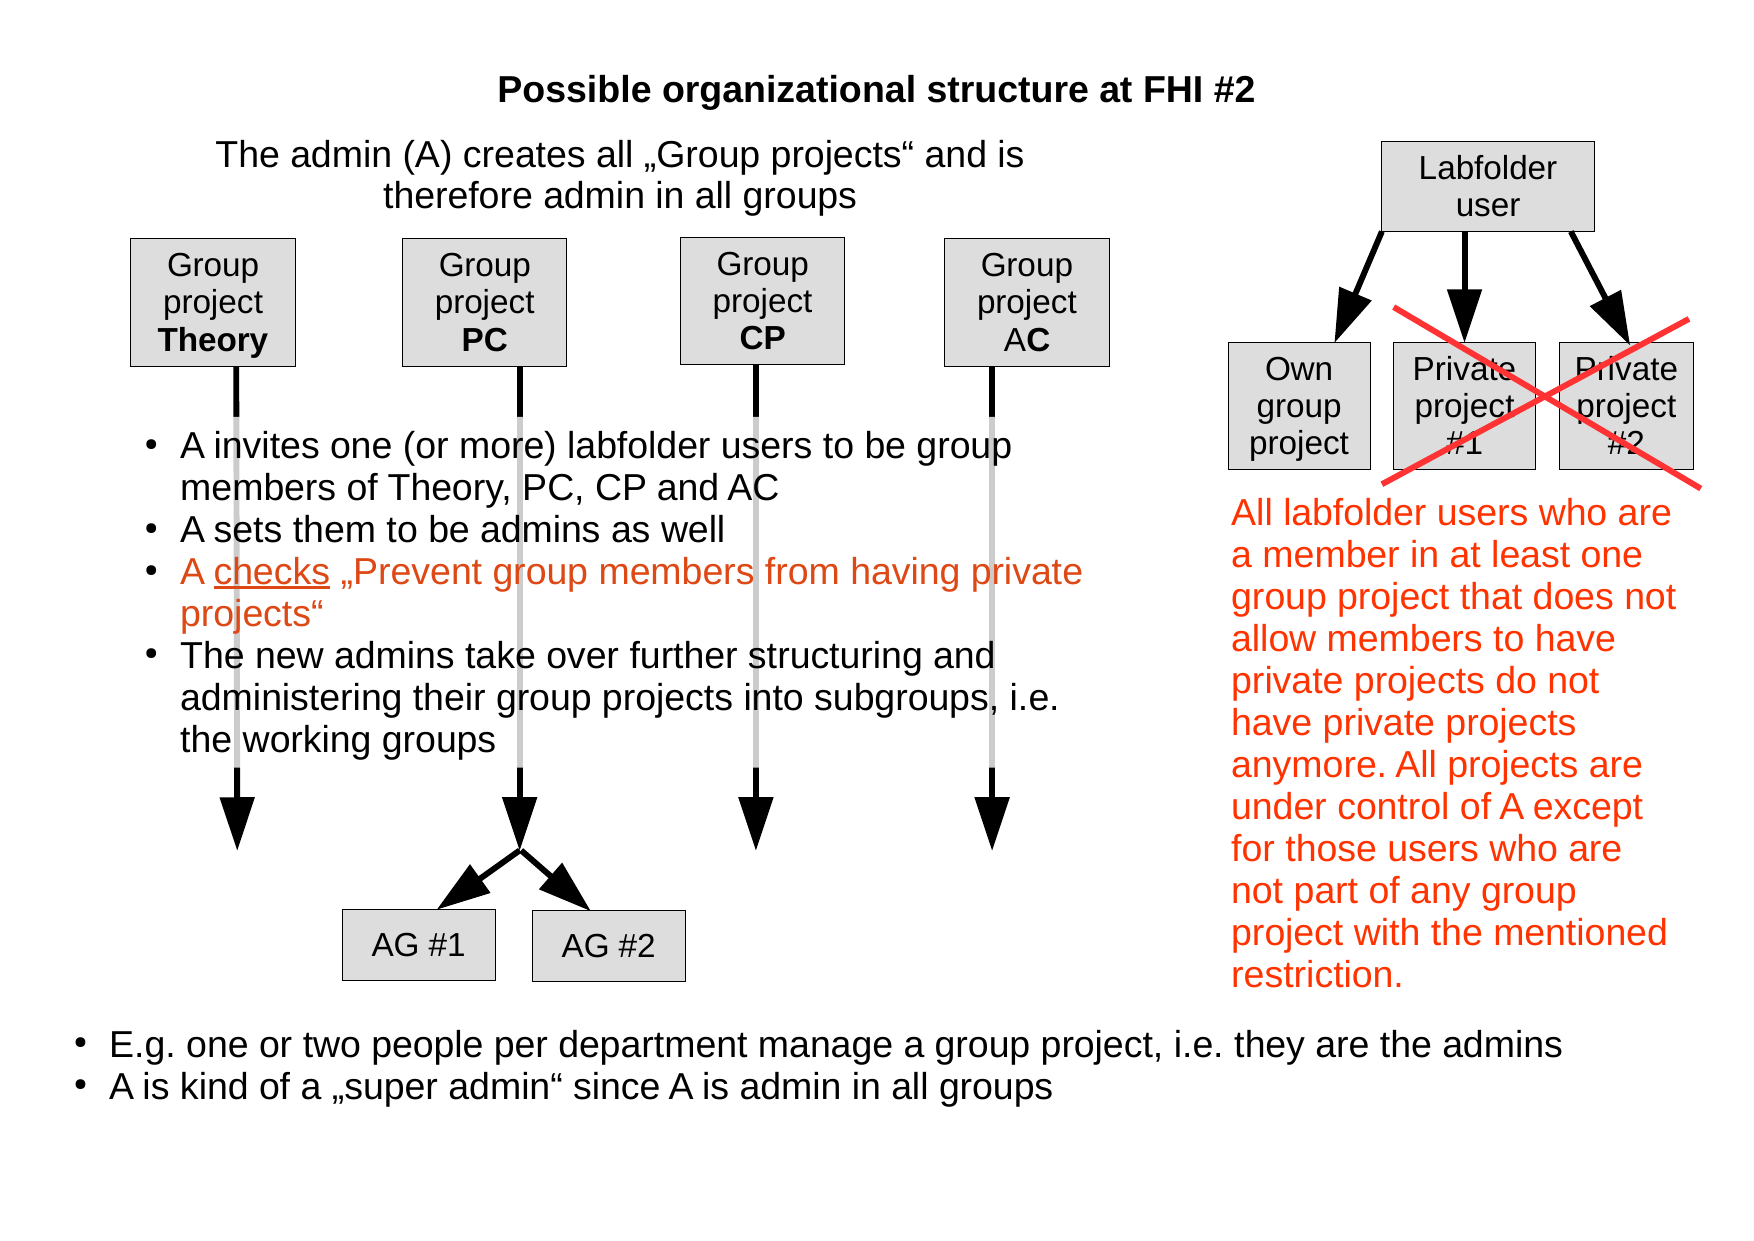

Possible organizational structure at FHI #2
The admin (A) creates all „Group projects“ and is therefore admin in all groups
Labfolder user
Group project CP
Group project Theory
Group project PC
Group project AC
Own group project
Private project #1
Private project #2
A invites one (or more) labfolder users to be group members of Theory, PC, CP and AC
A sets them to be admins as well
A checks „Prevent group members from having private projects“
The new admins take over further structuring and administering their group projects into subgroups, i.e. the working groups
All labfolder users who are a member in at least one group project that does not allow members to have private projects do not have private projects anymore. All projects are under control of A except for those users who are not part of any group project with the mentioned restriction.
AG #1
AG #2
E.g. one or two people per department manage a group project, i.e. they are the admins
A is kind of a „super admin“ since A is admin in all groups